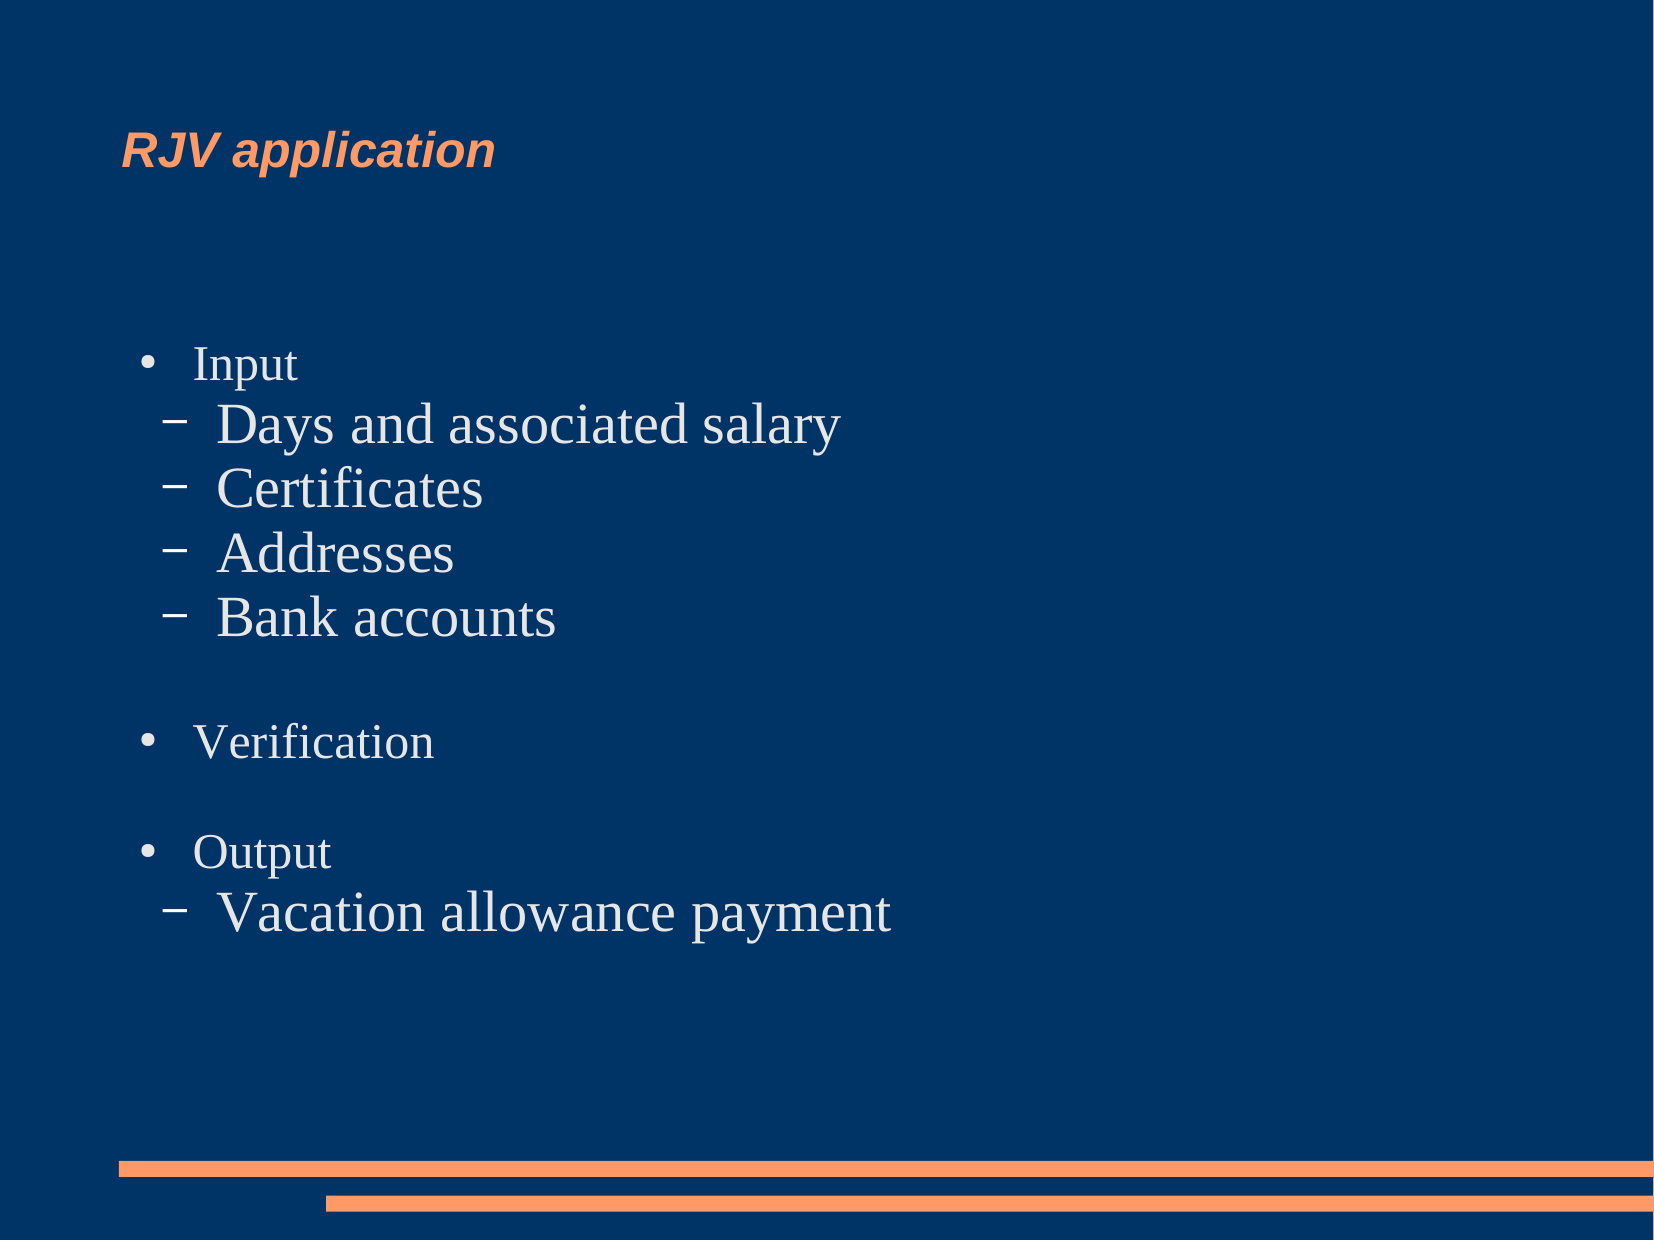

# RJV application
Input
Days and associated salary
Certificates
Addresses
Bank accounts
Verification
Output
Vacation allowance payment